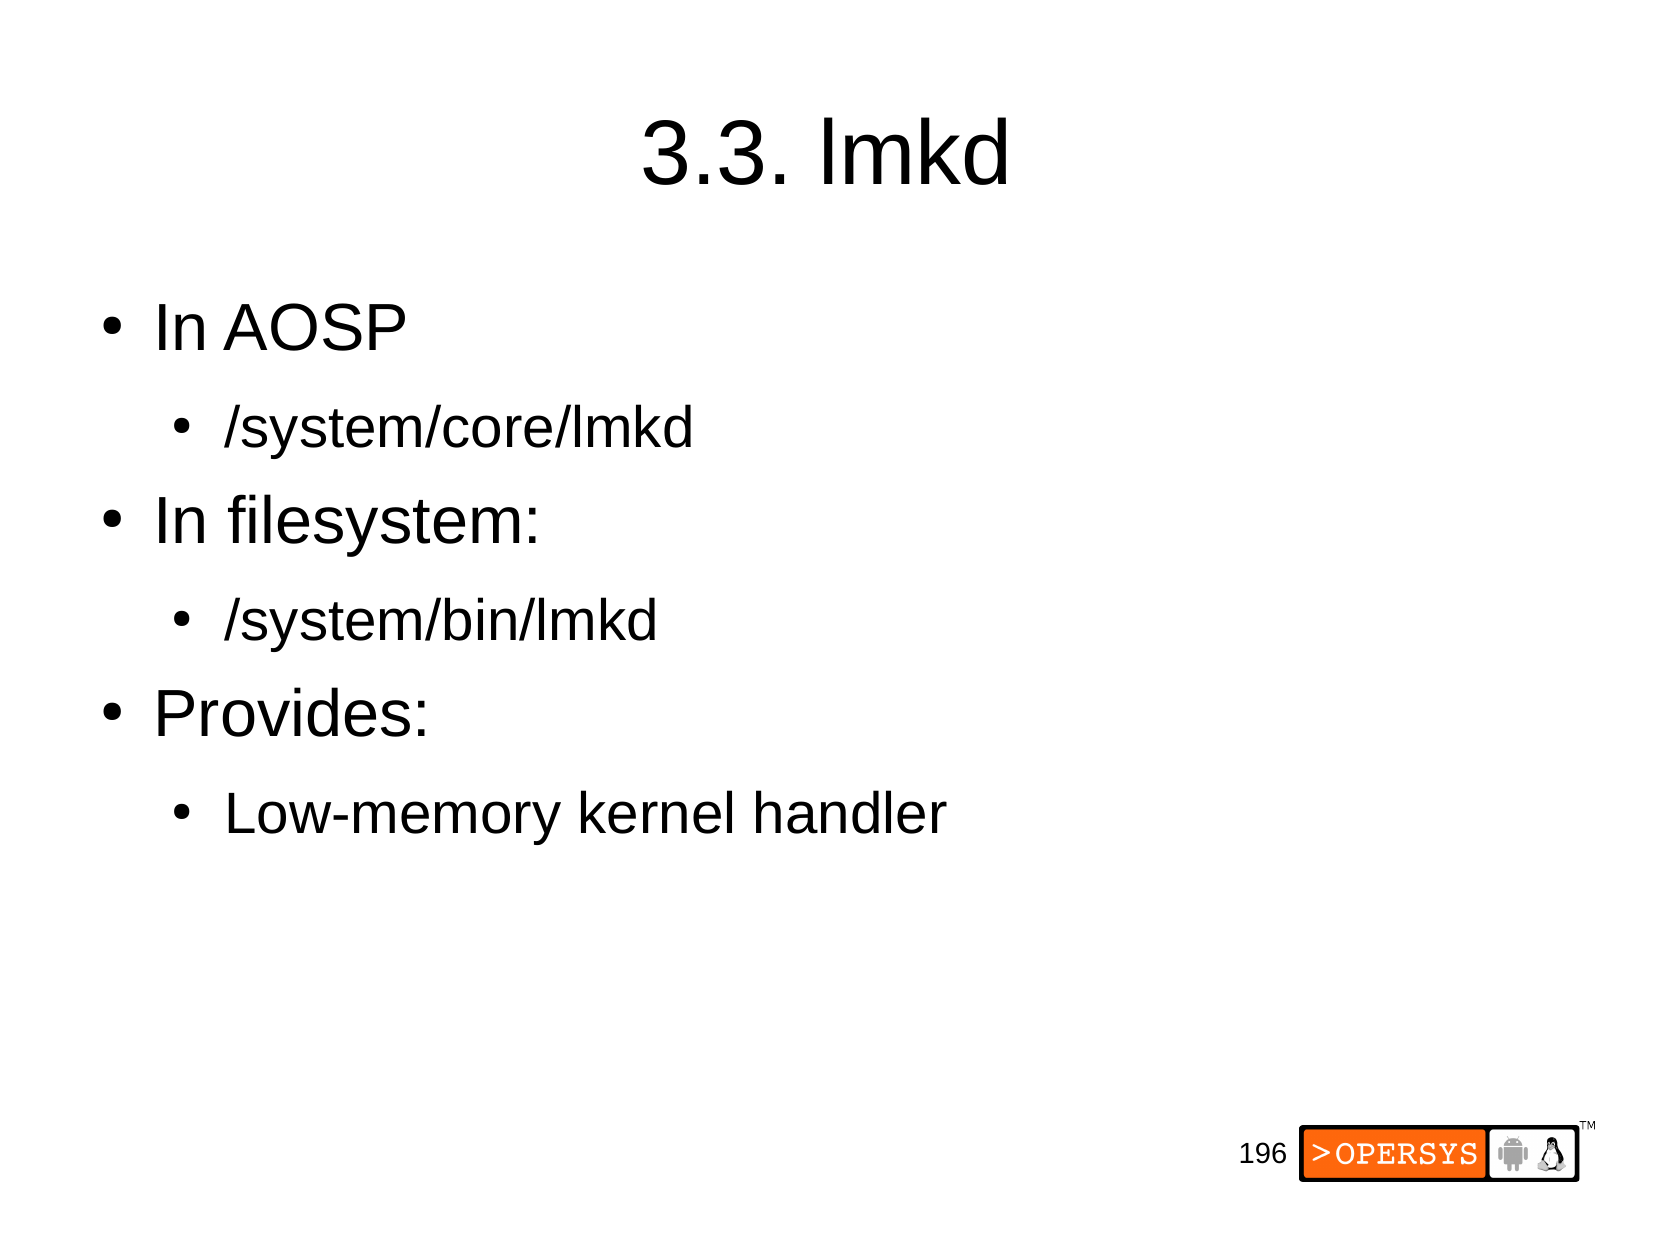

# 3.3. lmkd
In AOSP
/system/core/lmkd
In filesystem:
/system/bin/lmkd
Provides:
Low-memory kernel handler